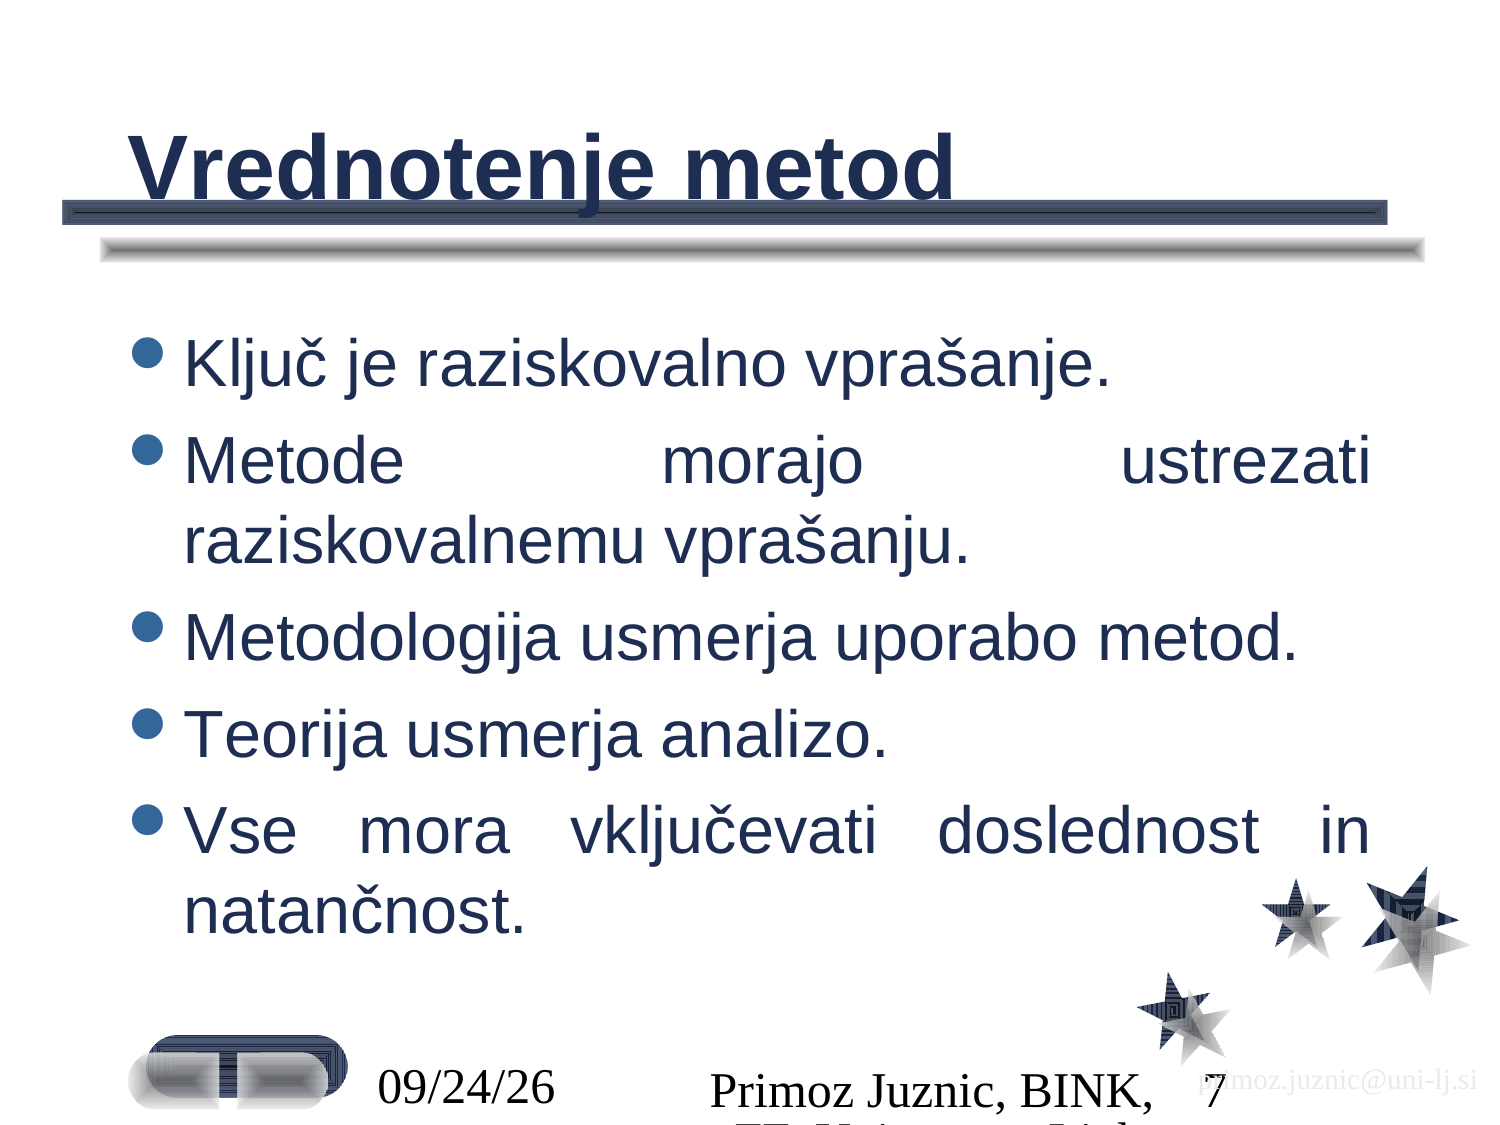

# Vrednotenje metod
Ključ je raziskovalno vprašanje.
Metode morajo ustrezati raziskovalnemu vprašanju.
Metodologija usmerja uporabo metod.
Teorija usmerja analizo.
Vse mora vključevati doslednost in natančnost.
Primoz Juznic, BINK, FF, Univerza v Ljubljani
7